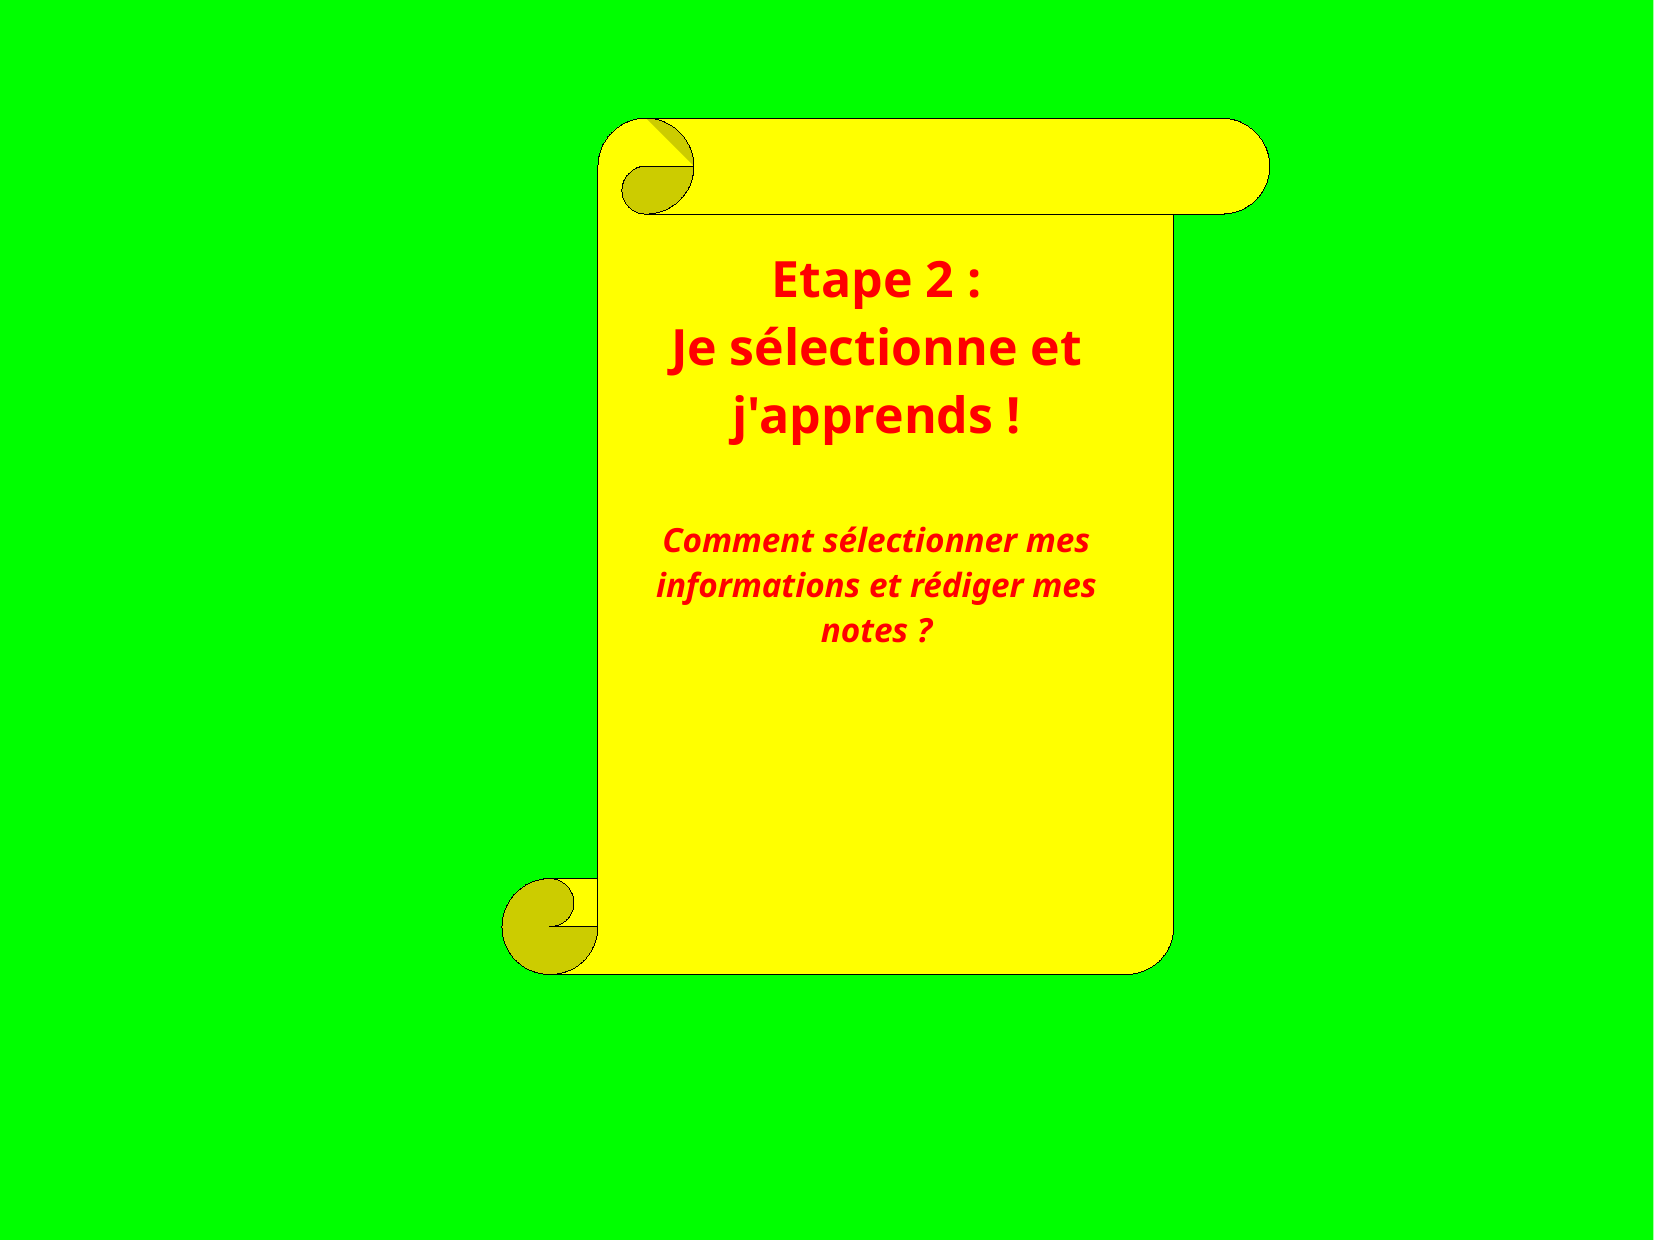

Etape 2 :
Je sélectionne et j'apprends !
Comment sélectionner mes informations et rédiger mes notes ?